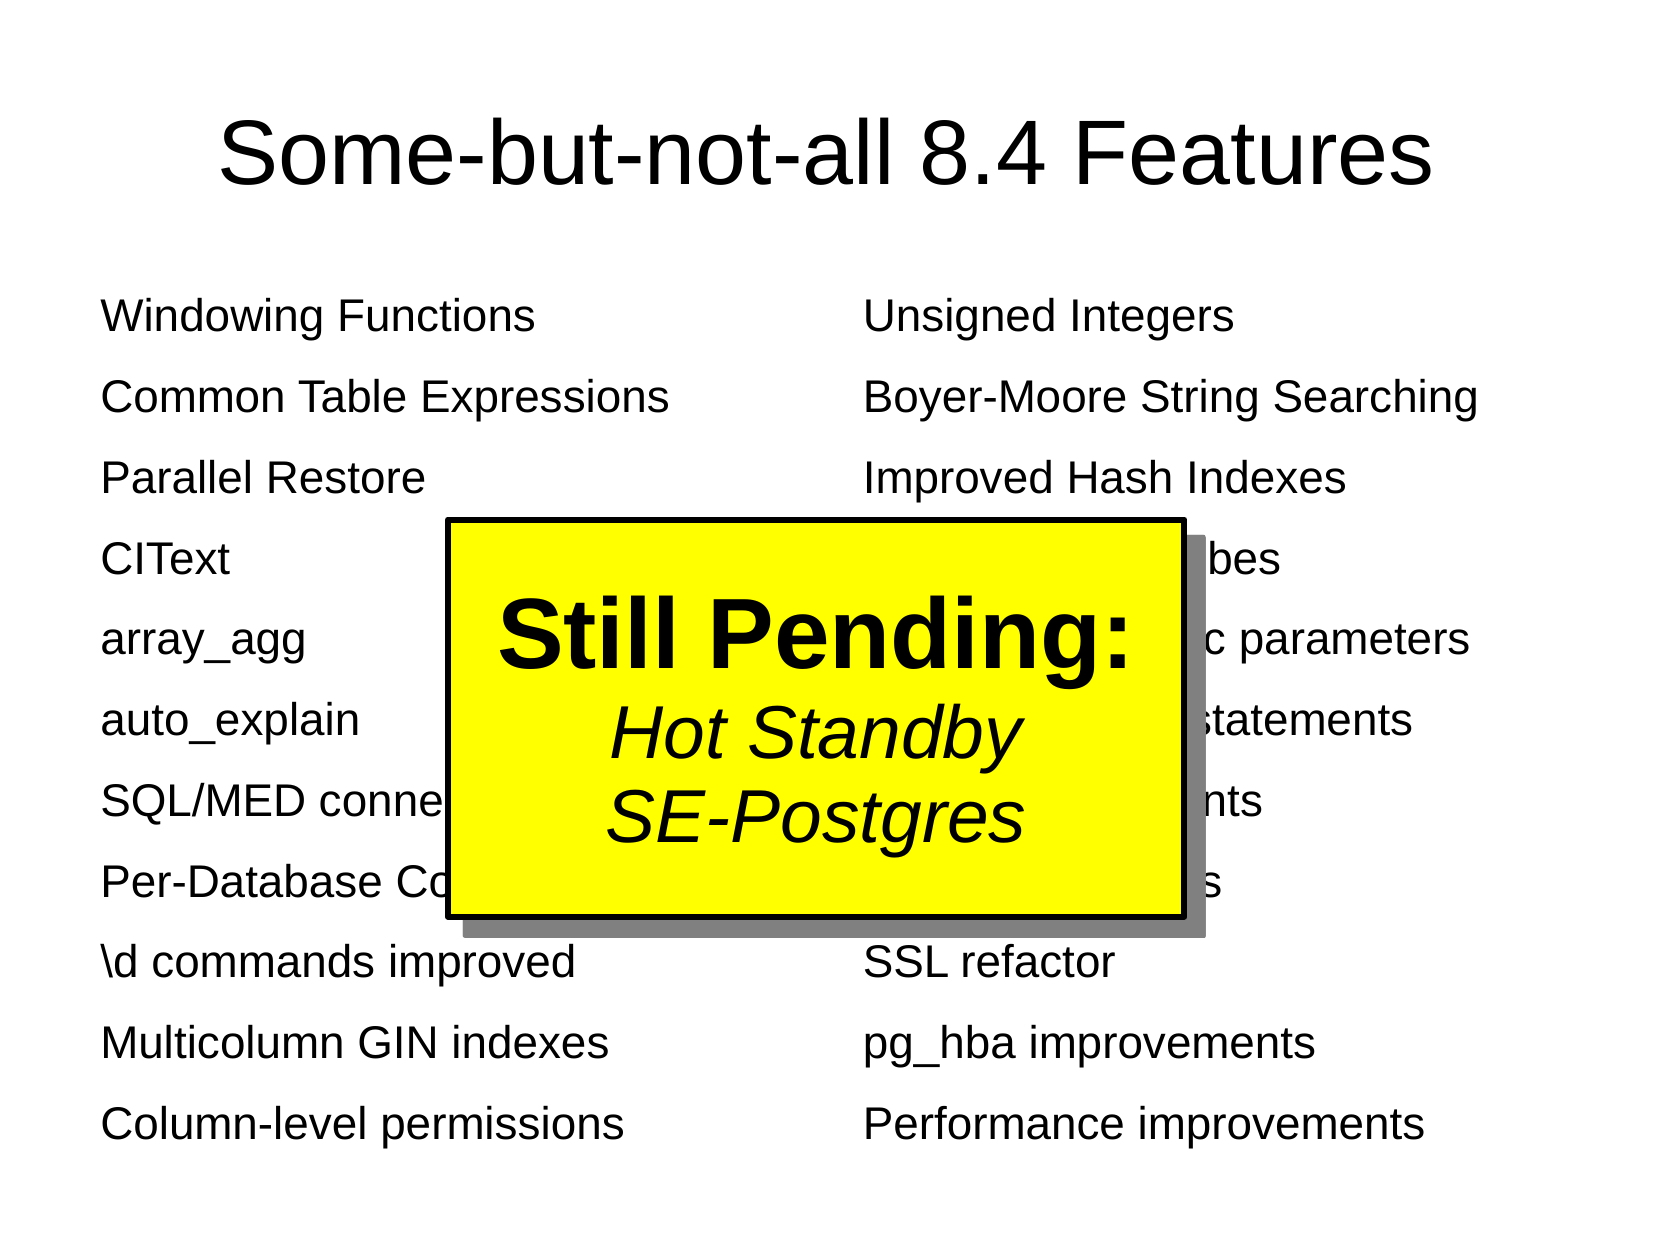

# Some-but-not-all 8.4 Features
Windowing Functions
Common Table Expressions
Parallel Restore
CIText
array_agg
auto_explain
SQL/MED connection manager
Per-Database Collations
\d commands improved
Multicolumn GIN indexes
Column-level permissions
Unsigned Integers
Boyer-Moore String Searching
Improved Hash Indexes
More DTrace probes
Default & Variadic parameters
New PL/pgSQL statements
pg_stat_statements
pg_stat_functions
SSL refactor
pg_hba improvements
Performance improvements
Still Pending:
Hot Standby
SE-Postgres